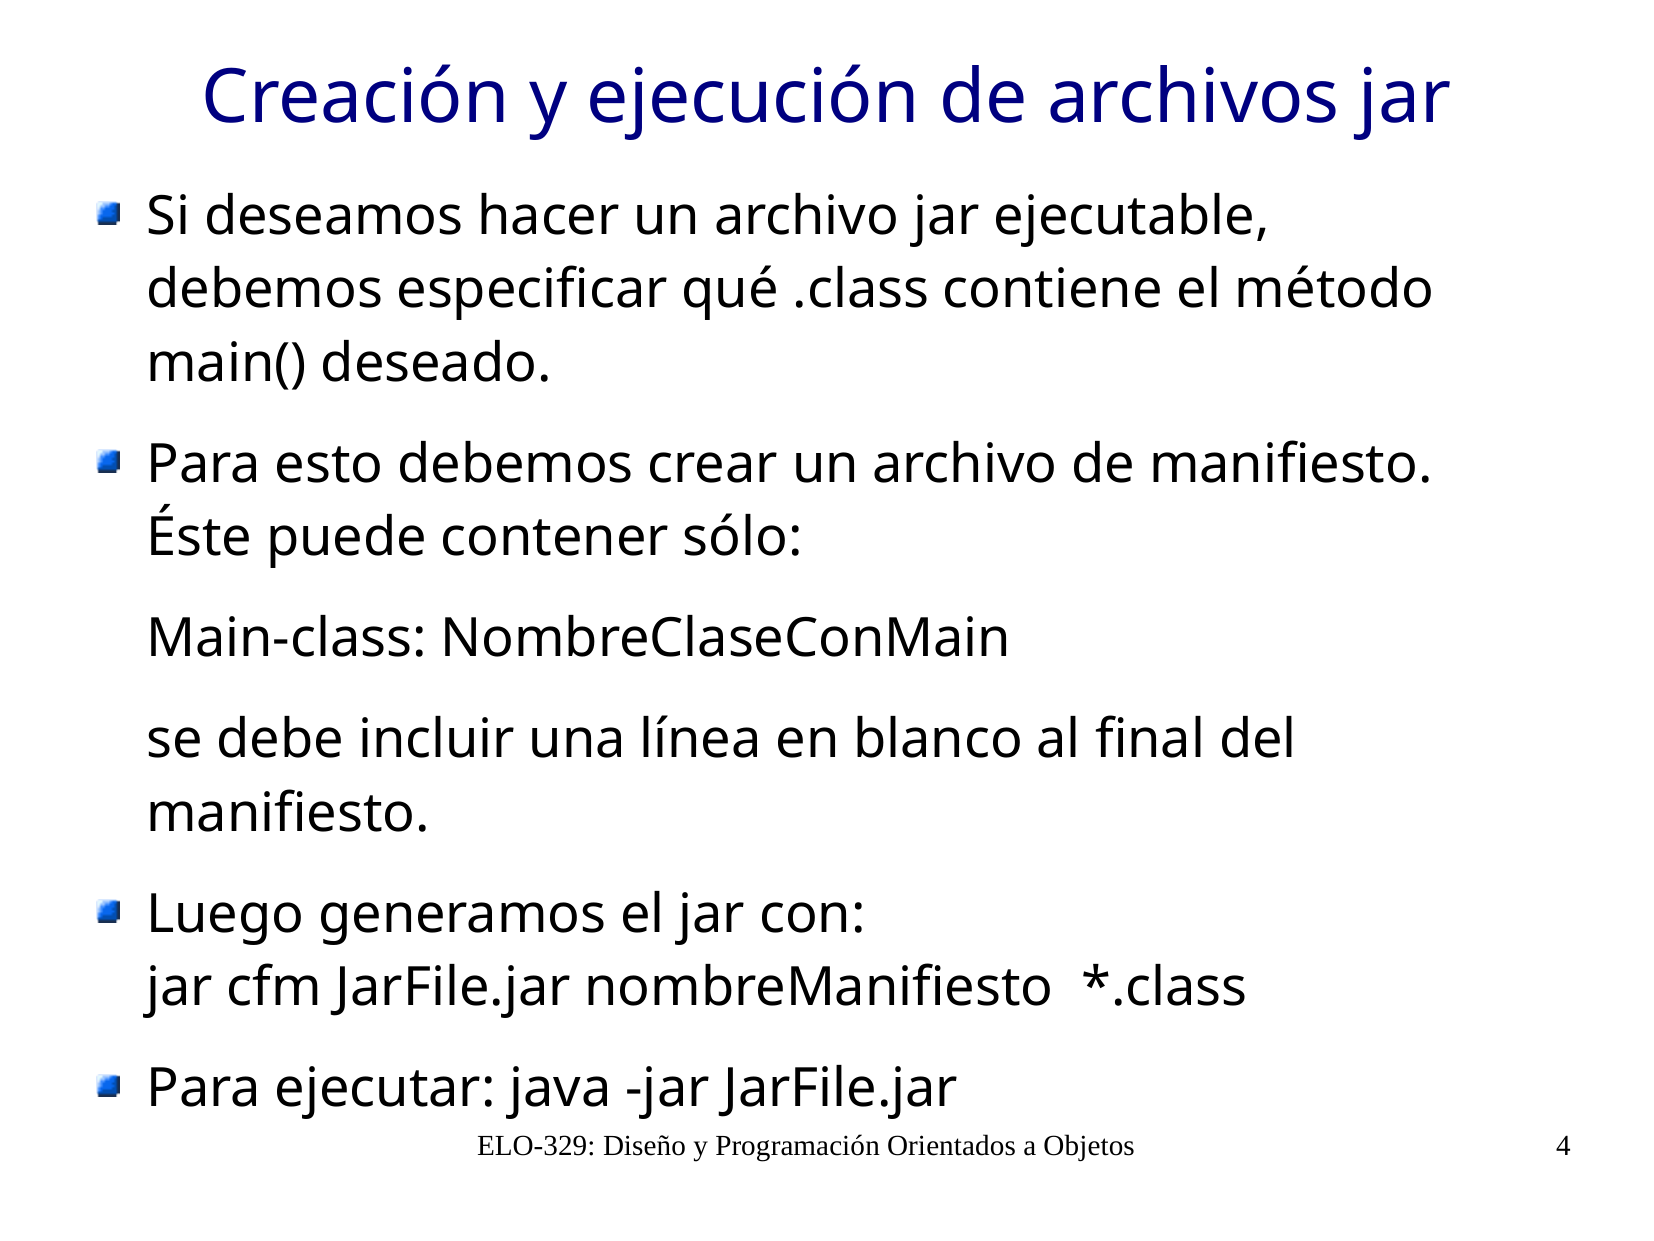

# Creación y ejecución de archivos jar
Si deseamos hacer un archivo jar ejecutable, debemos especificar qué .class contiene el método main() deseado.
Para esto debemos crear un archivo de manifiesto. Éste puede contener sólo:
Main-class: NombreClaseConMain
se debe incluir una línea en blanco al final del manifiesto.
Luego generamos el jar con:
jar cfm JarFile.jar nombreManifiesto *.class
Para ejecutar: java -jar JarFile.jar
4